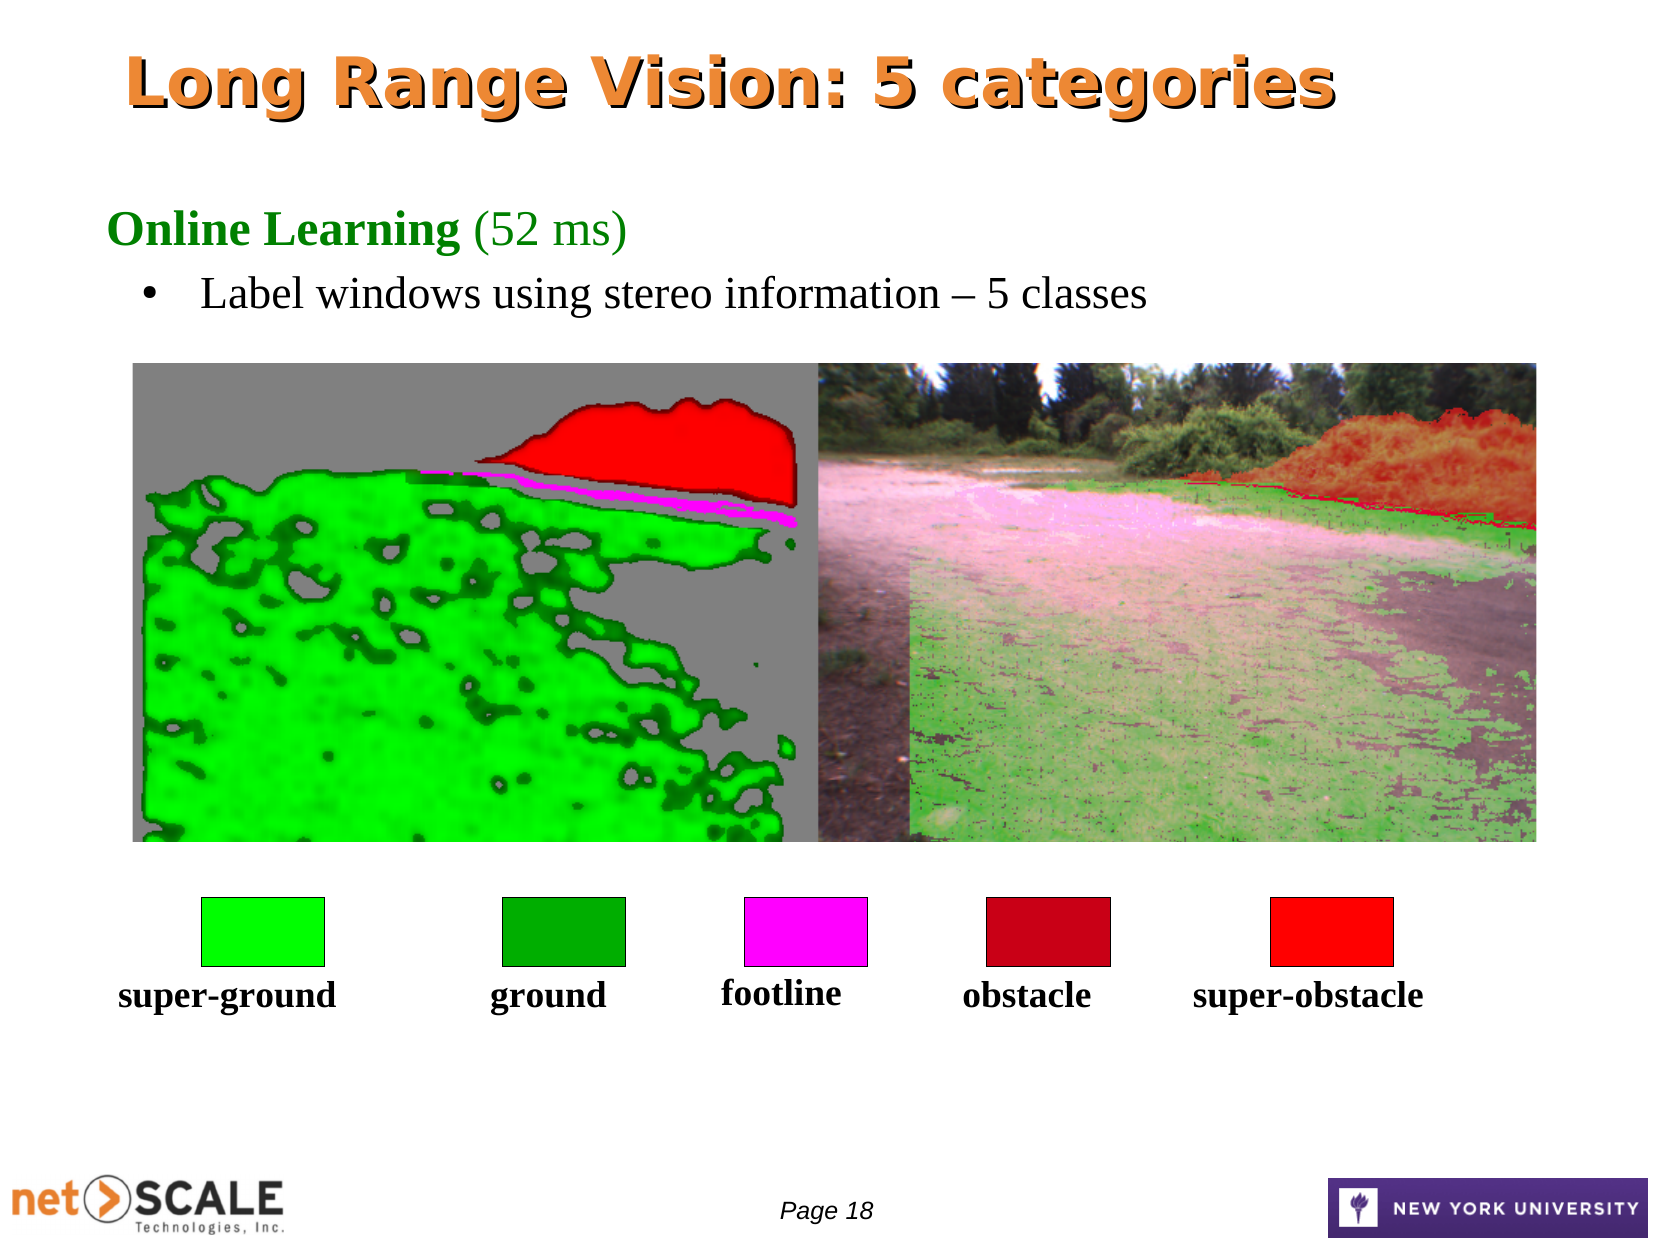

# Long Range Vision: 5 categories
Online Learning (52 ms)
 Label windows using stereo information – 5 classes
 footline
super-ground
ground
obstacle
super-obstacle